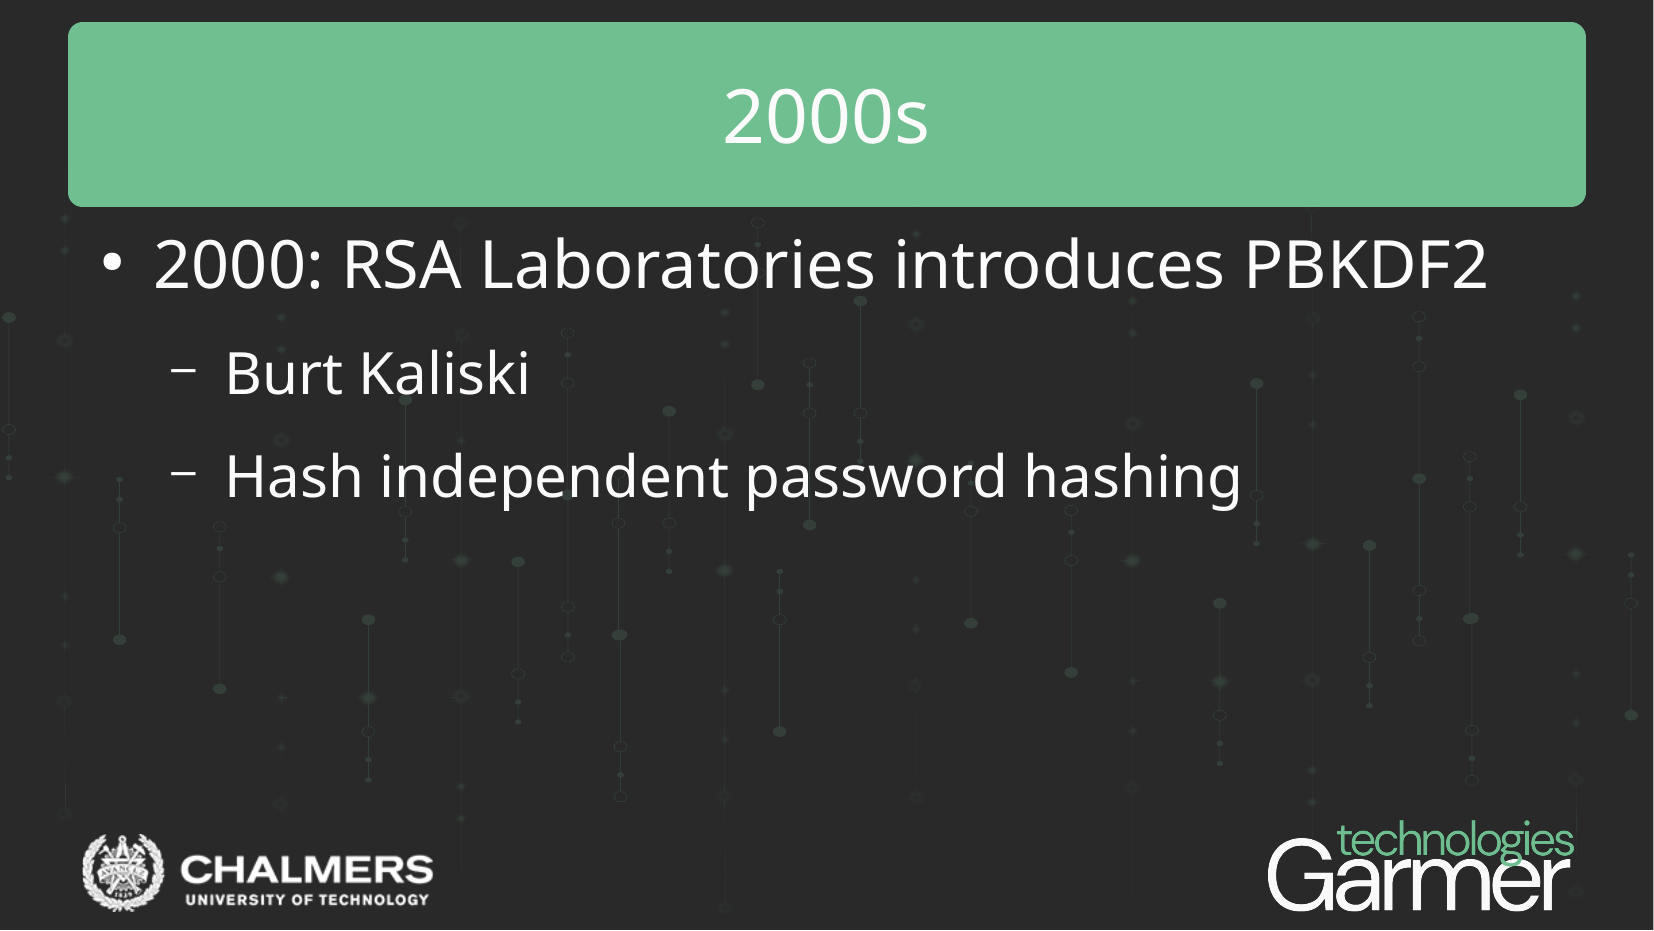

# 2000s
2000: RSA Laboratories introduces PBKDF2
Burt Kaliski
Hash independent password hashing